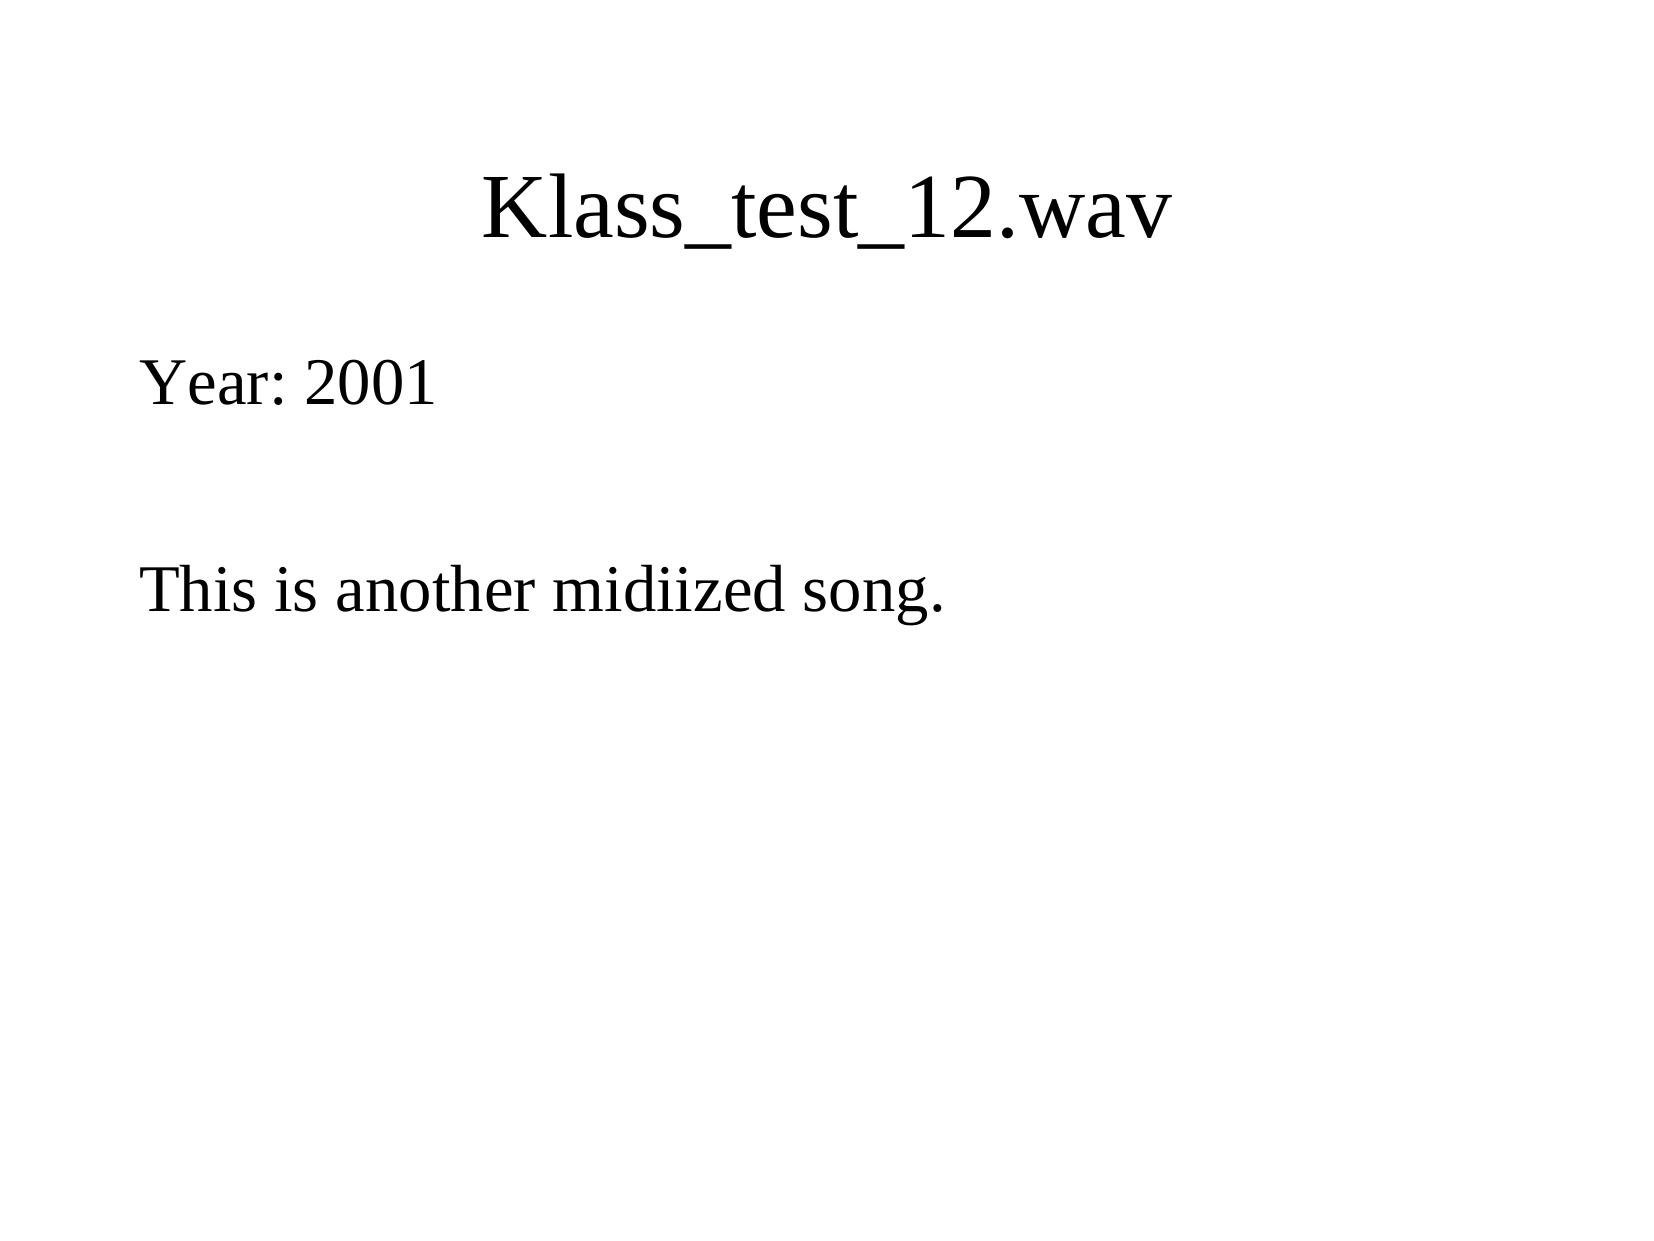

# Klass_test_12.wav
Year: 2001
This is another midiized song.